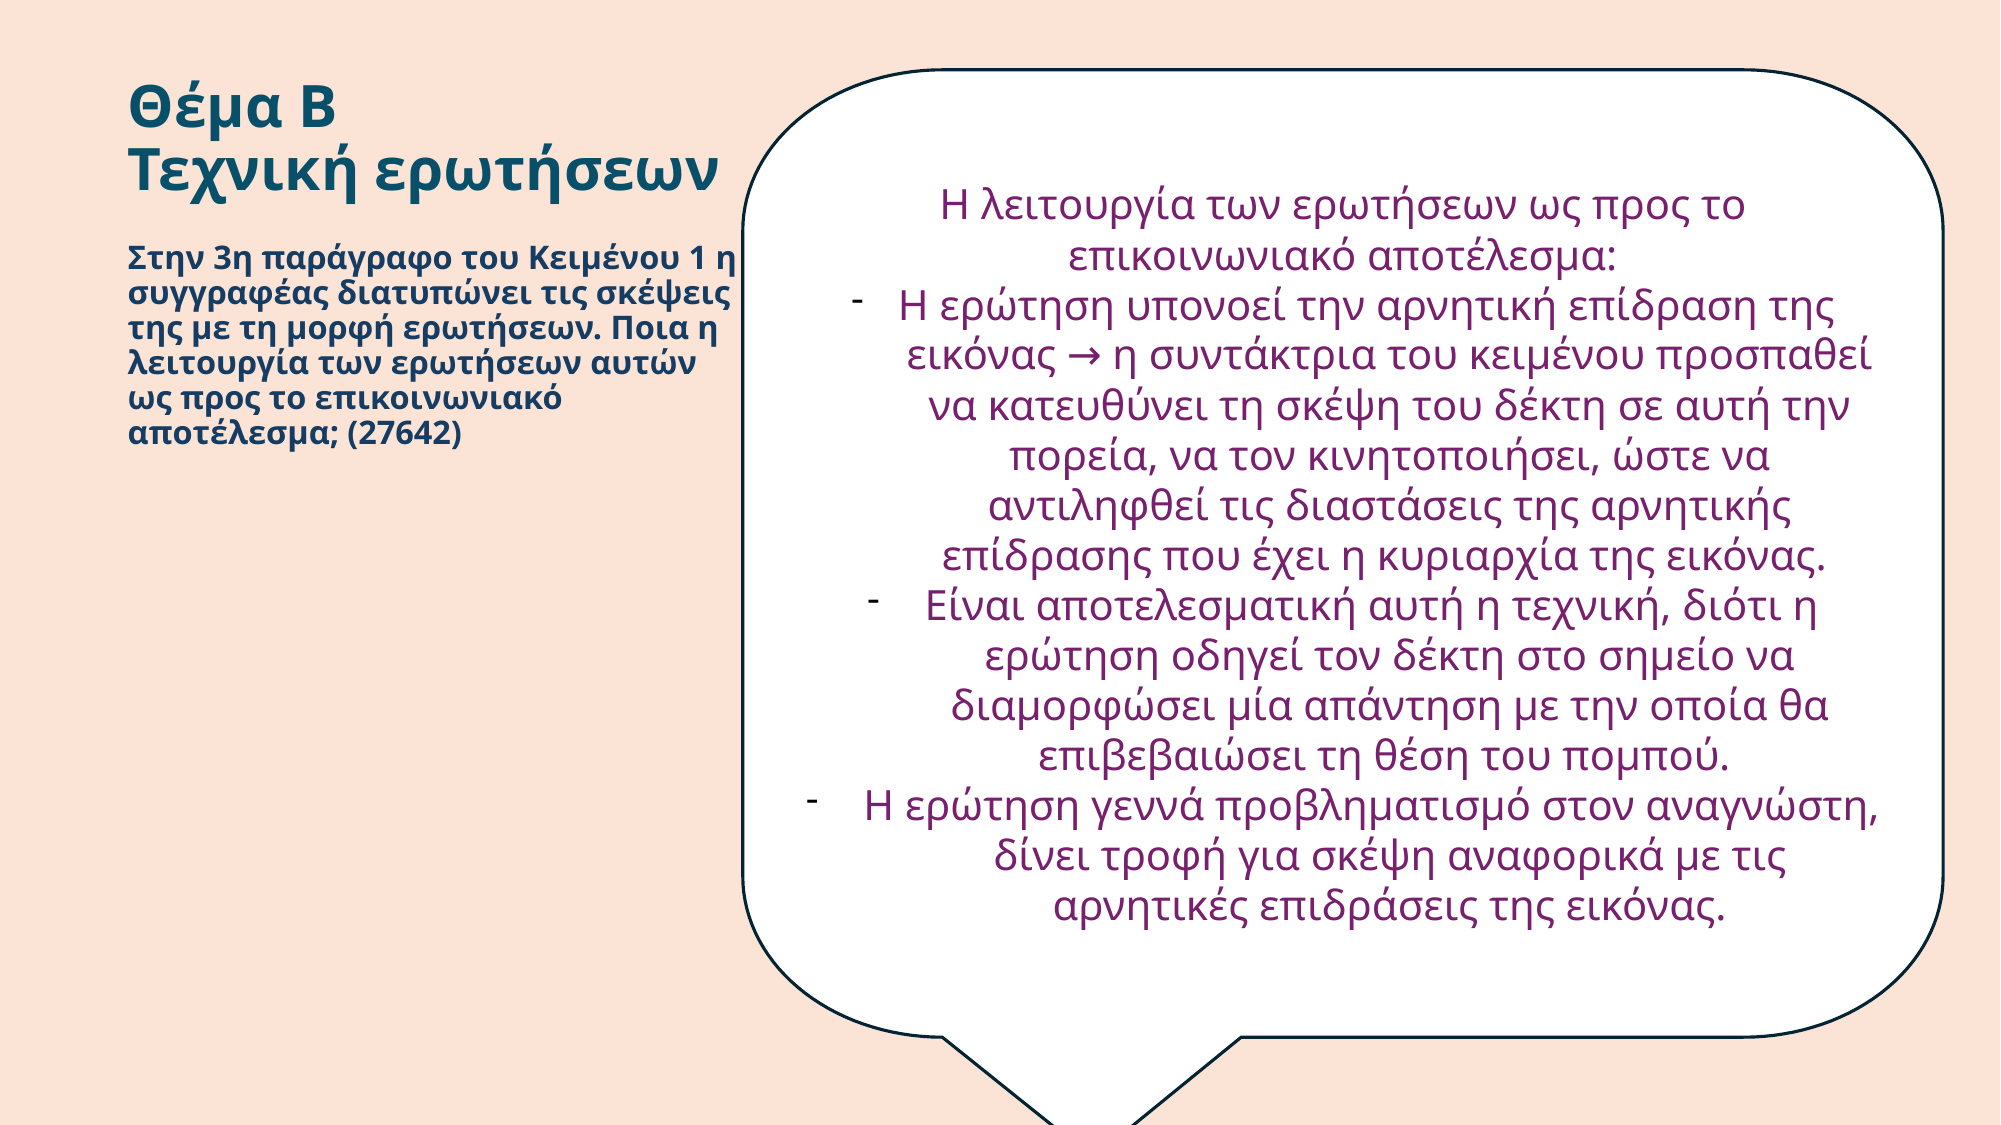

# Θέμα Β Τεχνική ερωτήσεων
Η λειτουργία των ερωτήσεων ως προς το επικοινωνιακό αποτέλεσμα:
Η ερώτηση υπονοεί την αρνητική επίδραση της εικόνας → η συντάκτρια του κειμένου προσπαθεί να κατευθύνει τη σκέψη του δέκτη σε αυτή την πορεία, να τον κινητοποιήσει, ώστε να αντιληφθεί τις διαστάσεις της αρνητικής επίδρασης που έχει η κυριαρχία της εικόνας.
 Είναι αποτελεσματική αυτή η τεχνική, διότι η ερώτηση οδηγεί τον δέκτη στο σημείο να διαμορφώσει μία απάντηση με την οποία θα επιβεβαιώσει τη θέση του πομπού.
 Η ερώτηση γεννά προβληματισμό στον αναγνώστη, δίνει τροφή για σκέψη αναφορικά με τις αρνητικές επιδράσεις της εικόνας.
Έλκουν και απωθούν. Δίνουν και μαζί παίρνουν, μεταμορφώνοντας σταδιακά τη ζωή σε μια εκτεταμένη ιστορία εικόνων και αρκετούς από τους αλλοτινούς κυνηγούς της γνώσης σε καταναλωτές οπτικών προϊόντων. Οι όλο και πιο εξελιγμένες τεχνολογίες ψηφιακής απεικόνισης και οπτικής ανάλυσης εξασκούν την ανθρώπινη όραση. Όμως, πόσο ευρύς είναι αυτός ο οπτικός γραμματισμός σε σύγκριση με τον γλωσσικό; Έγινε το μάτι πιο ικανό να συλλαμβάνει στην εικόνα σημεία που ερμηνεύουν δυσδιάκριτα σύμβολα και υλικά ίχνη, αφανείς συνθήκες, εμπειρίες, κοσμοθεωρίες, αξίες, να εντοπίζει στοιχεία που επηρεάζουν το θυμικό, τη φαντασία, τα όνειρα, τις φαντασιώσεις των θεατών;
Στην 3η παράγραφο του Κειμένου 1 η συγγραφέας διατυπώνει τις σκέψεις της με τη μορφή ερωτήσεων. Ποια η λειτουργία των ερωτήσεων αυτών ως προς το επικοινωνιακό αποτέλεσμα; (27642)